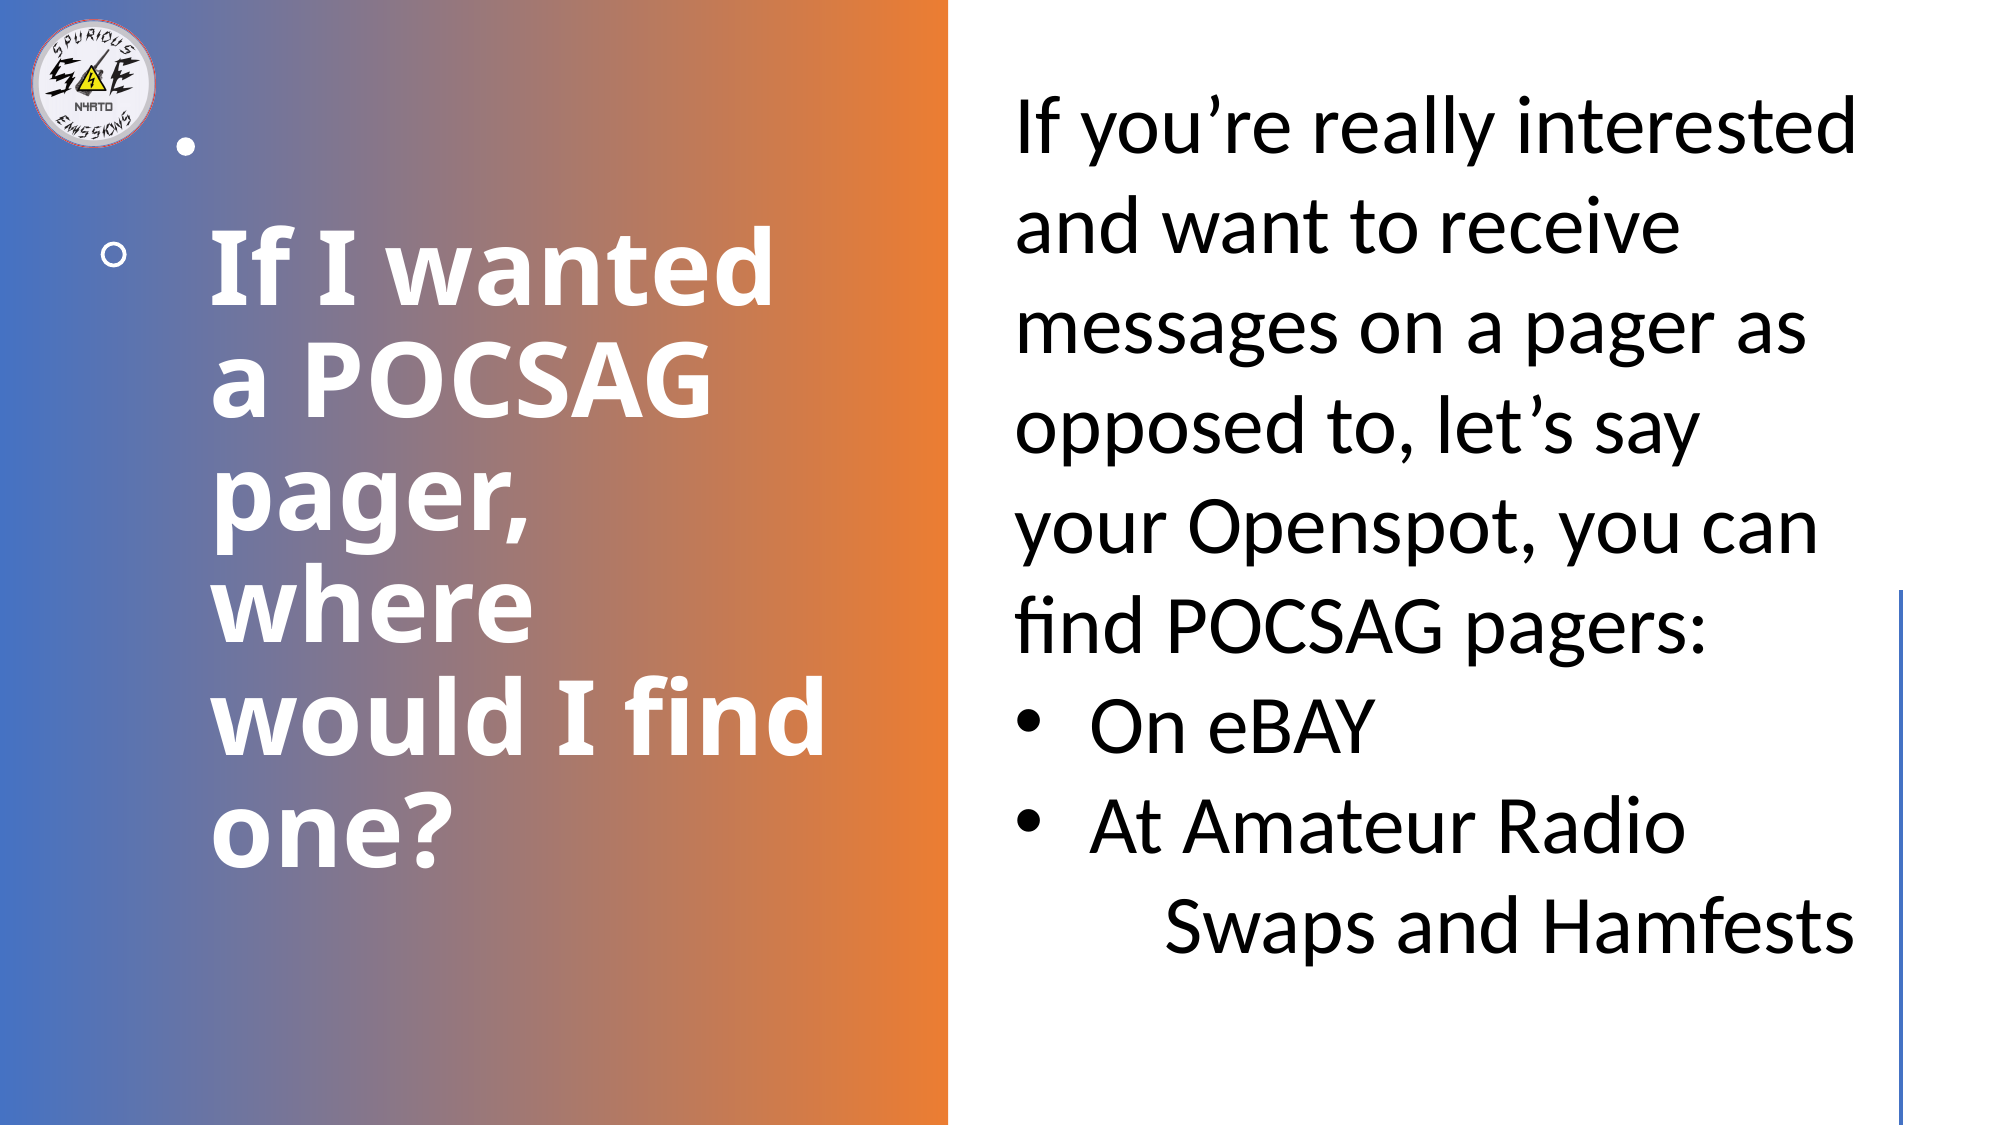

# If I wanted a POCSAG pager, where would I find one?
If you’re really interested and want to receive messages on a pager as opposed to, let’s say your Openspot, you can find POCSAG pagers:
On eBAY
At Amateur Radio Swaps and Hamfests